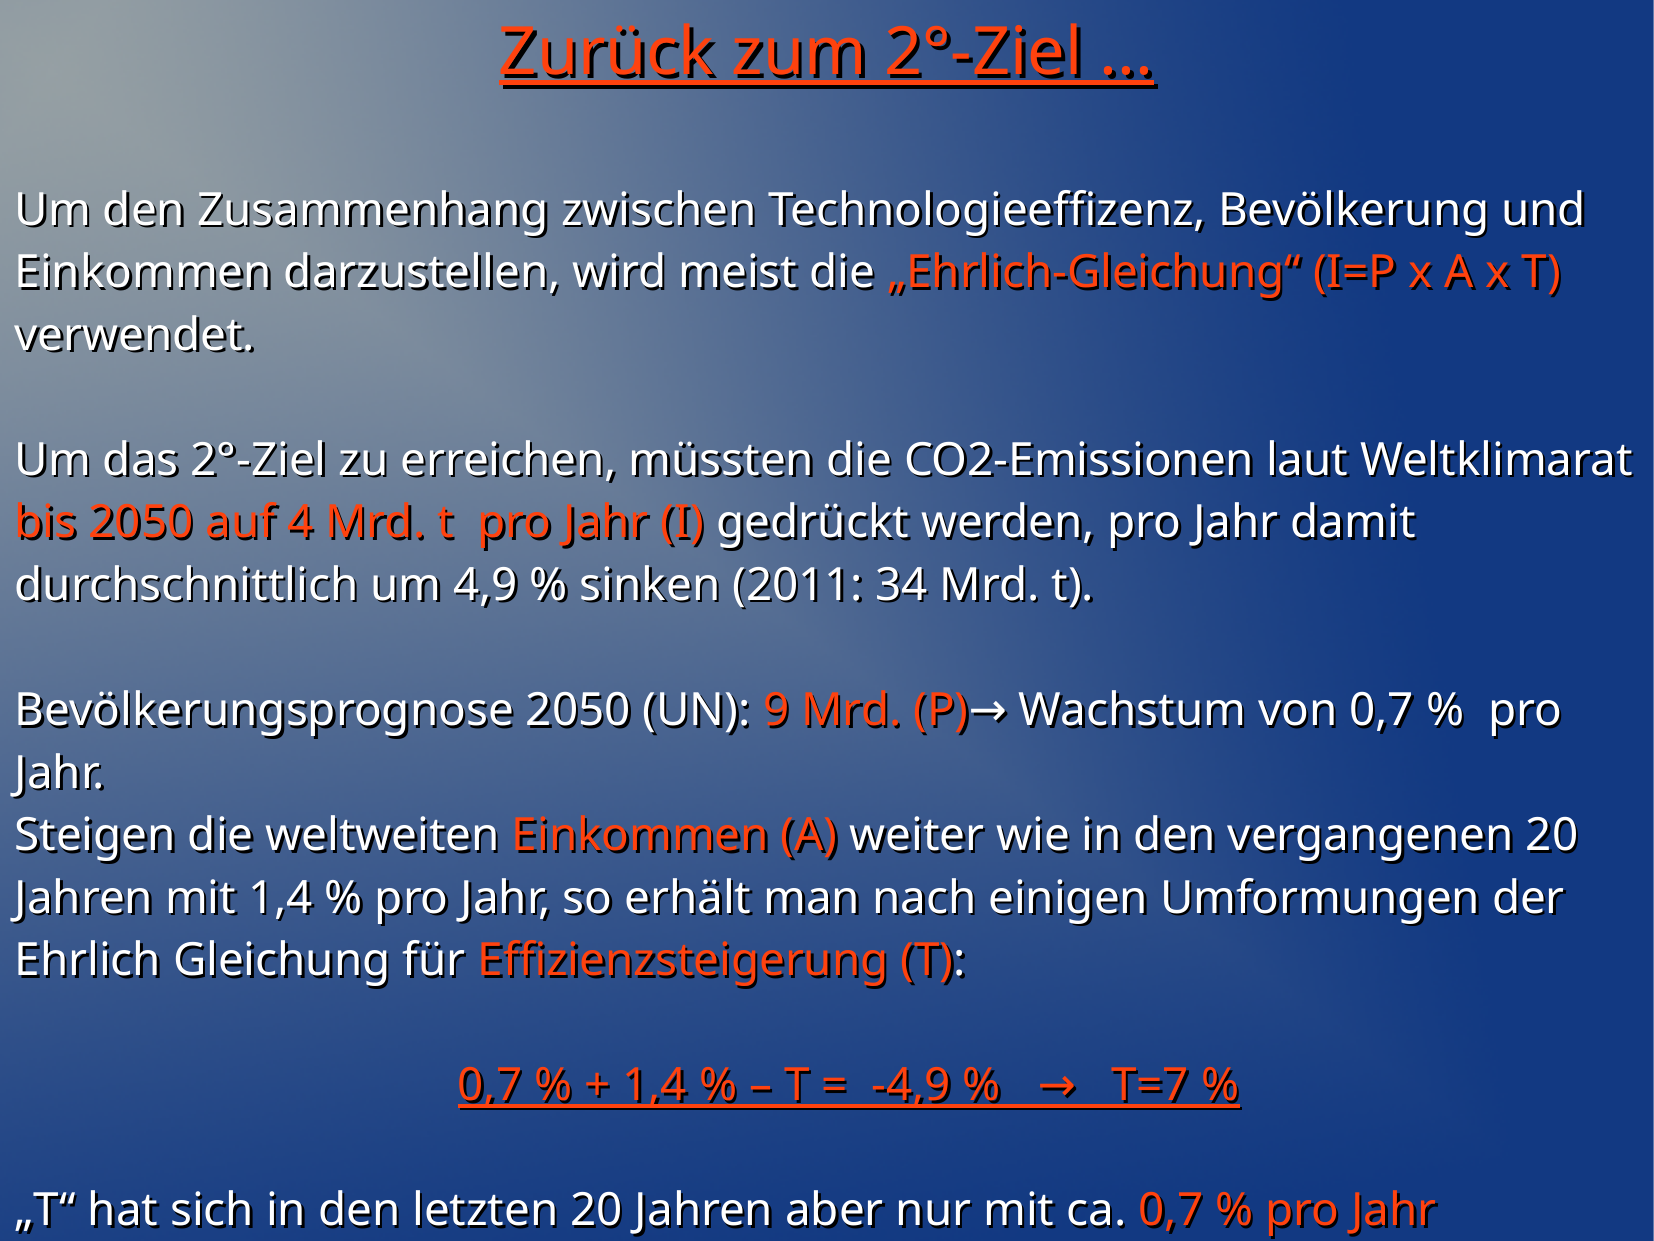

# Zurück zum 2°-Ziel ...
Um den Zusammenhang zwischen Technologieeffizenz, Bevölkerung und Einkommen darzustellen, wird meist die „Ehrlich-Gleichung“ (I=P x A x T) verwendet.
Um das 2°-Ziel zu erreichen, müssten die CO2-Emissionen laut Weltklimarat bis 2050 auf 4 Mrd. t pro Jahr (I) gedrückt werden, pro Jahr damit durchschnittlich um 4,9 % sinken (2011: 34 Mrd. t).
Bevölkerungsprognose 2050 (UN): 9 Mrd. (P)→ Wachstum von 0,7 % pro Jahr.
Steigen die weltweiten Einkommen (A) weiter wie in den vergangenen 20 Jahren mit 1,4 % pro Jahr, so erhält man nach einigen Umformungen der Ehrlich Gleichung für Effizienzsteigerung (T):
						0,7 % + 1,4 % – T = -4,9 % → T=7 %
„T“ hat sich in den letzten 20 Jahren aber nur mit ca. 0,7 % pro Jahr entwickelt. Um das 2°-Ziel durch Entkopplung zu erreichen, müsste sich Steigerungsrate der Technologieeffizienz T im Vergleich zu den letzten 20 Jahre also verzehnfachen!
 (Szenario 1)